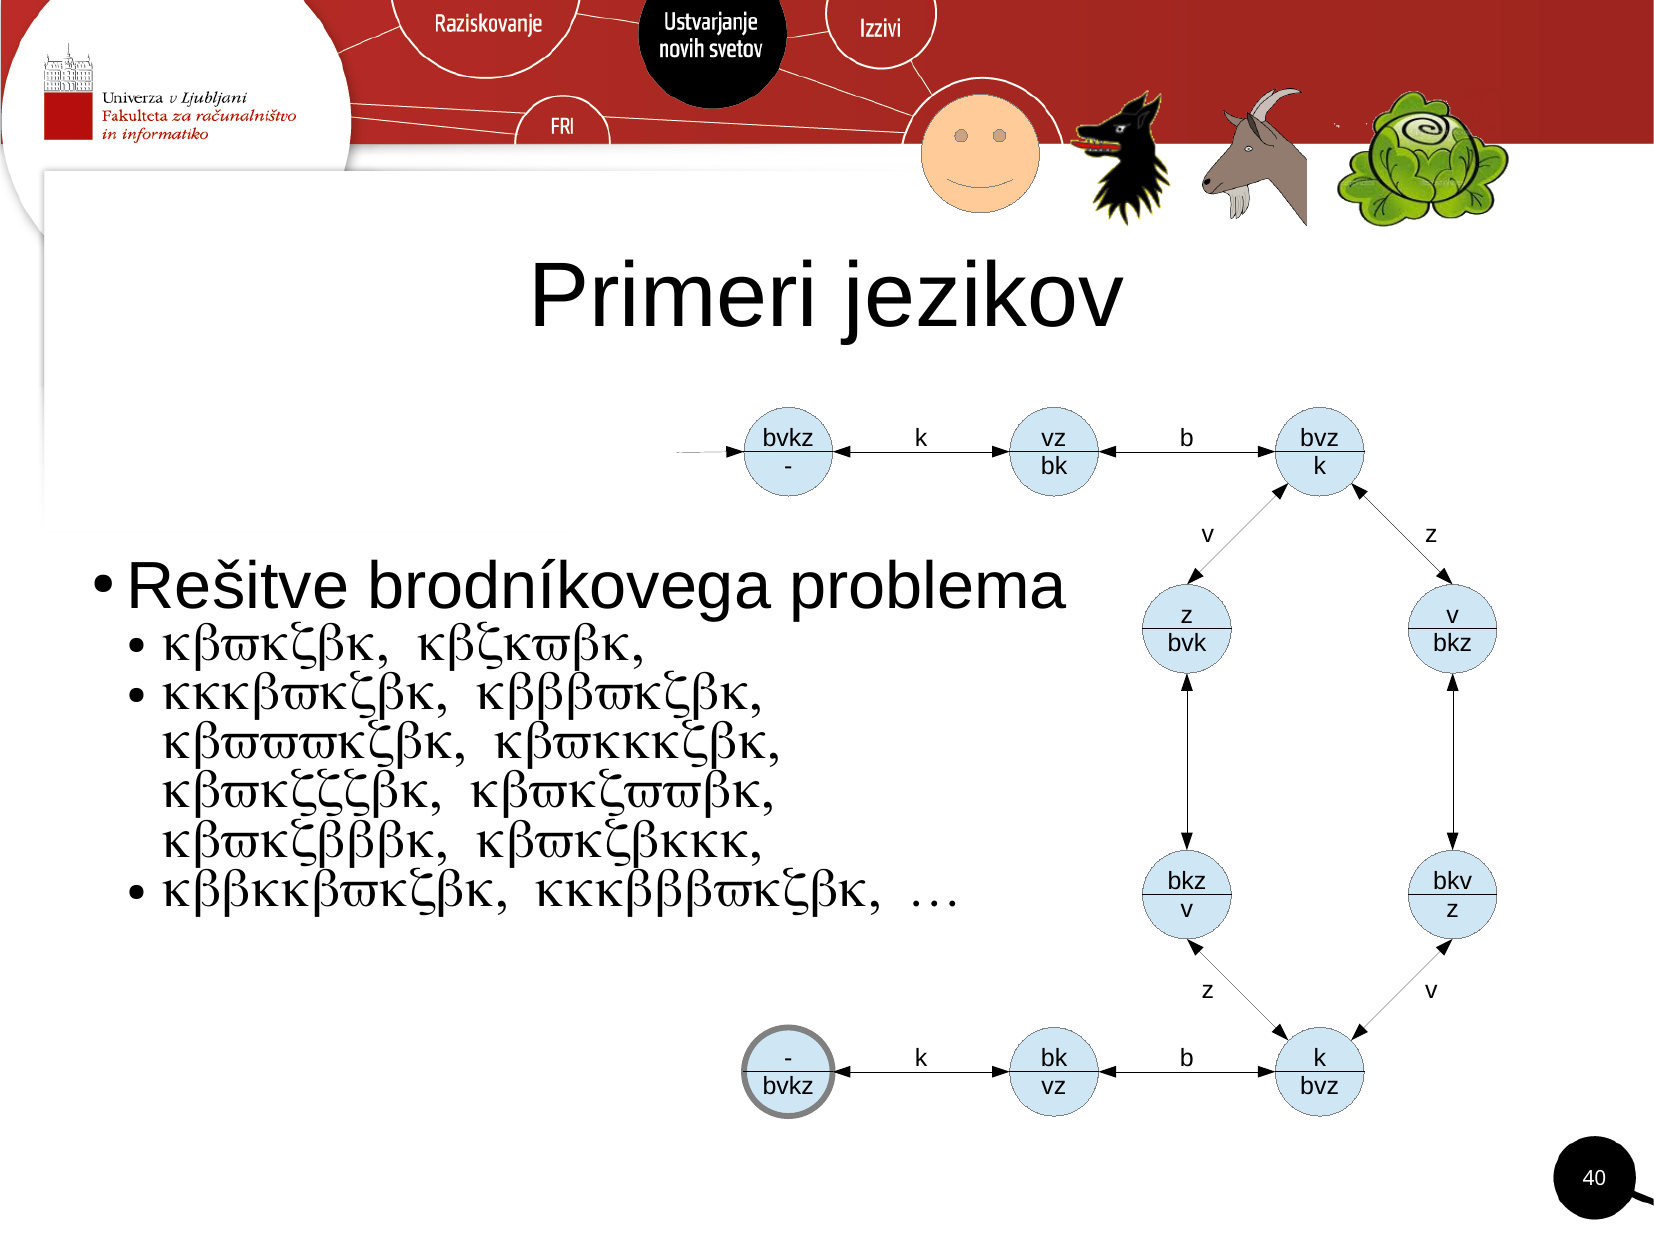

# Primeri jezikov
bvkz
-
vz
bk
bvz
k
z
bvk
v
bkz
bkz
v
bkv
z
-
bvkz
bk
vz
k
bvz
Rešitve brodníkovega problema
kbvkzbk, kbzkvbk,
kkkbvkzbk, kbbbvkzbk, kbvvvkzbk, kbvkkkzbk, kbvkzzzbk, kbvkzvvbk, kbvkzbbbk, kbvkzbkkk,
kbbkkbvkzbk, kkkbbbvkzbk, …